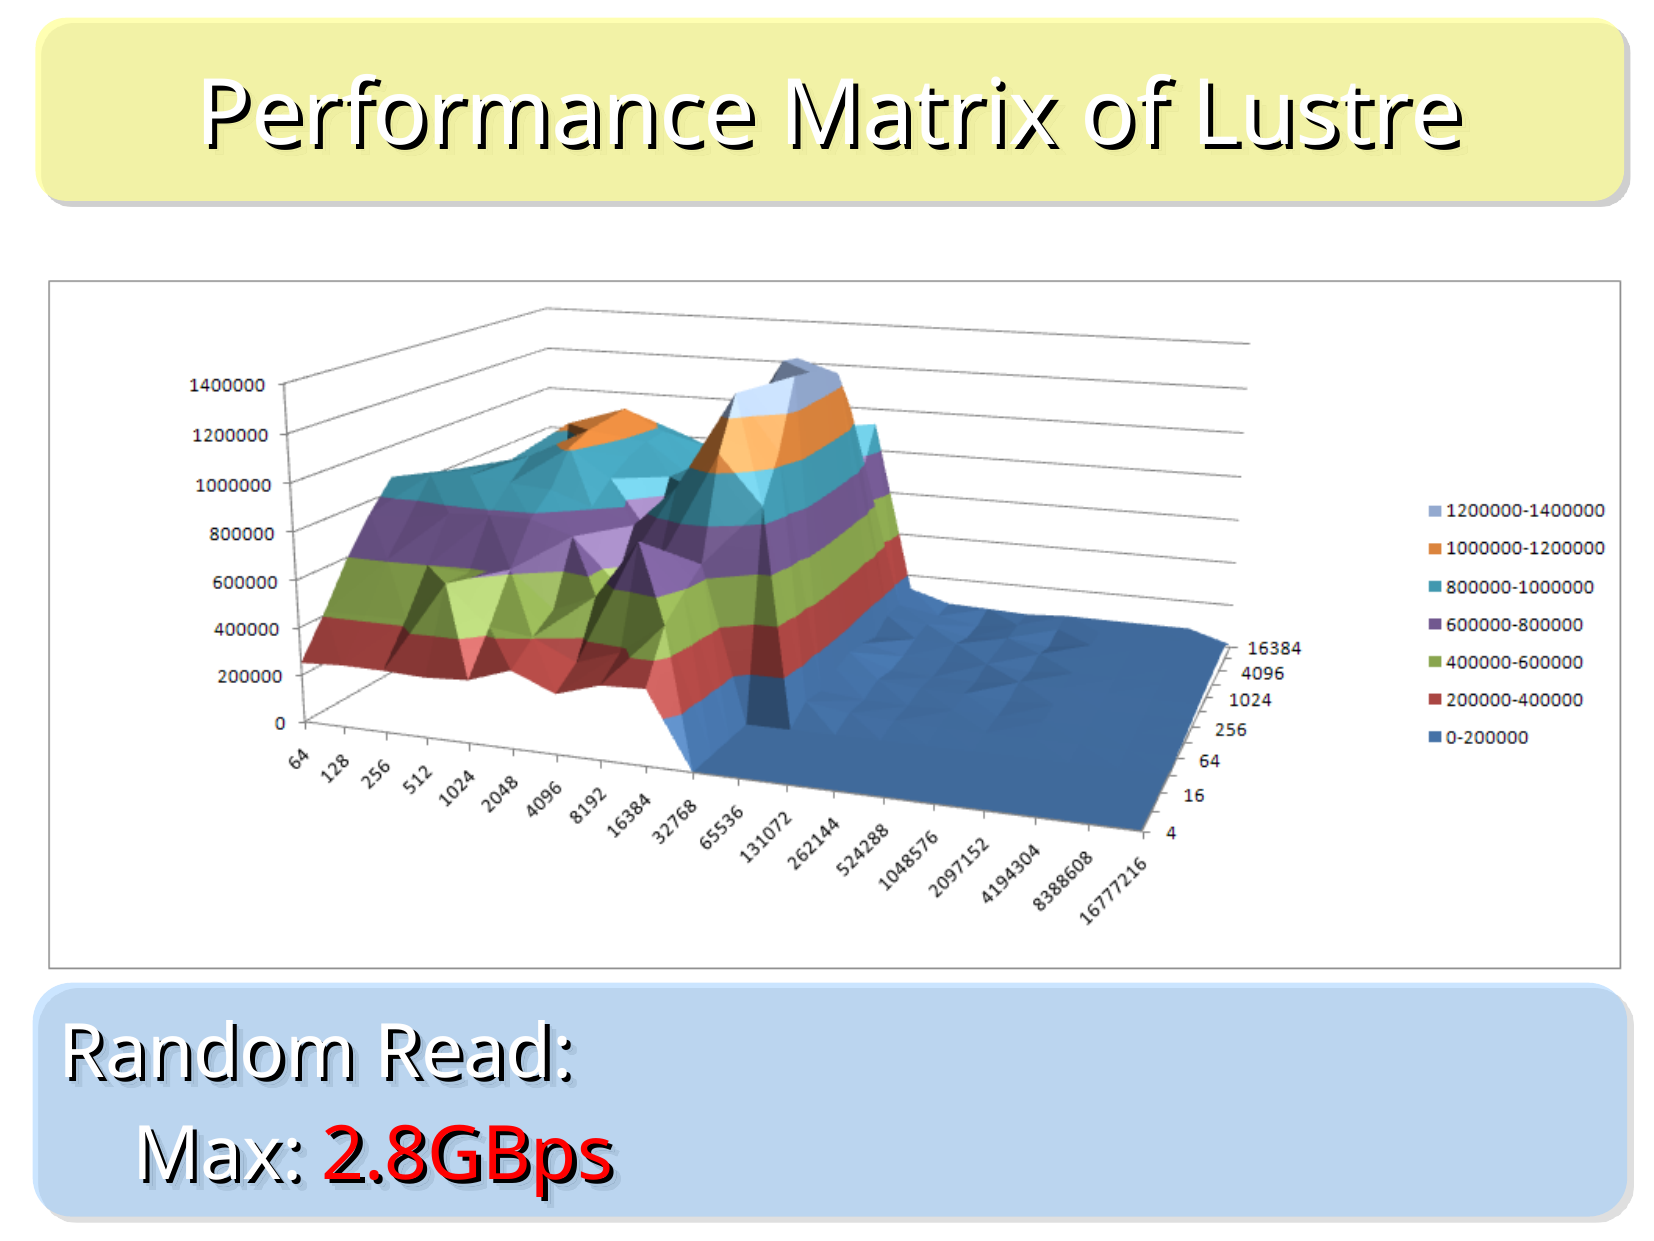

Performance Matrix of Lustre
Random Read:
	Max: 2.8GBps